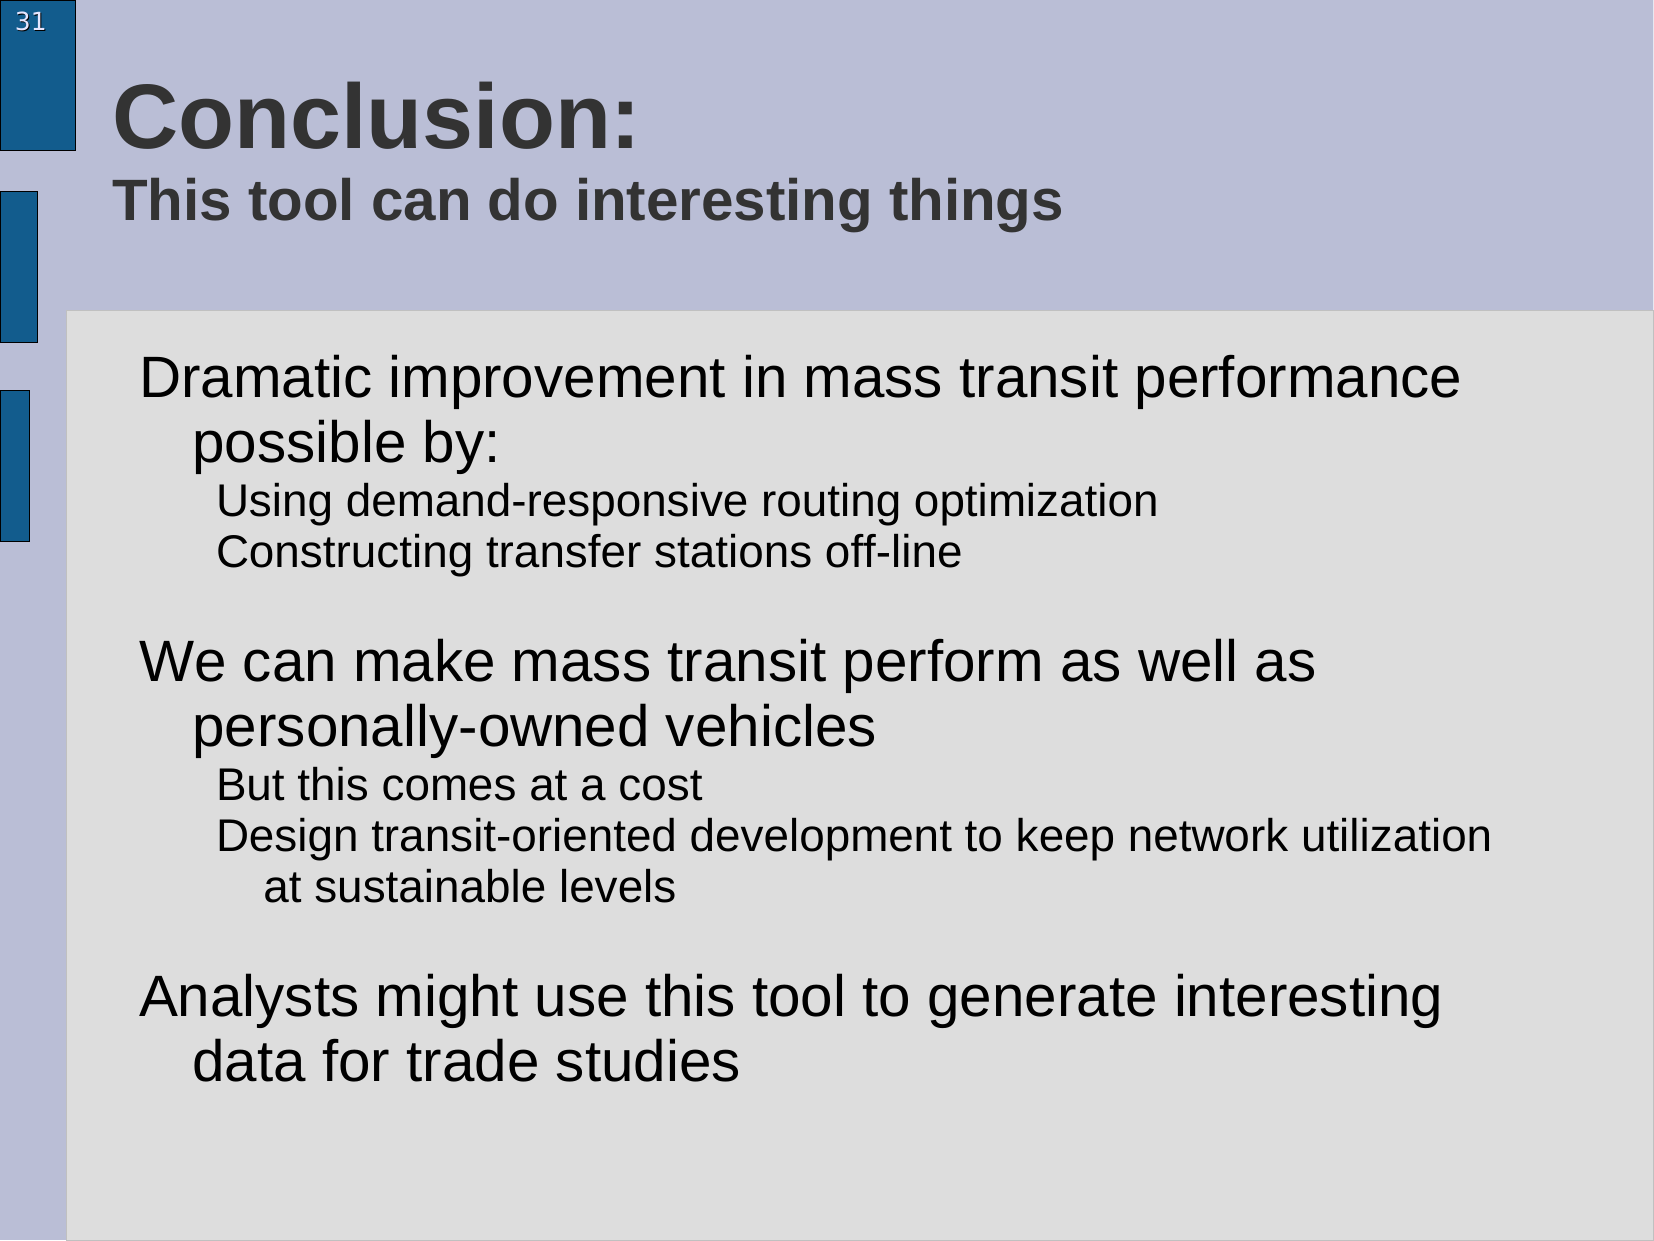

# Conclusion: This tool can do interesting things
Dramatic improvement in mass transit performance possible by:
Using demand-responsive routing optimization
Constructing transfer stations off-line
We can make mass transit perform as well as personally-owned vehicles
But this comes at a cost
Design transit-oriented development to keep network utilization at sustainable levels
Analysts might use this tool to generate interesting data for trade studies